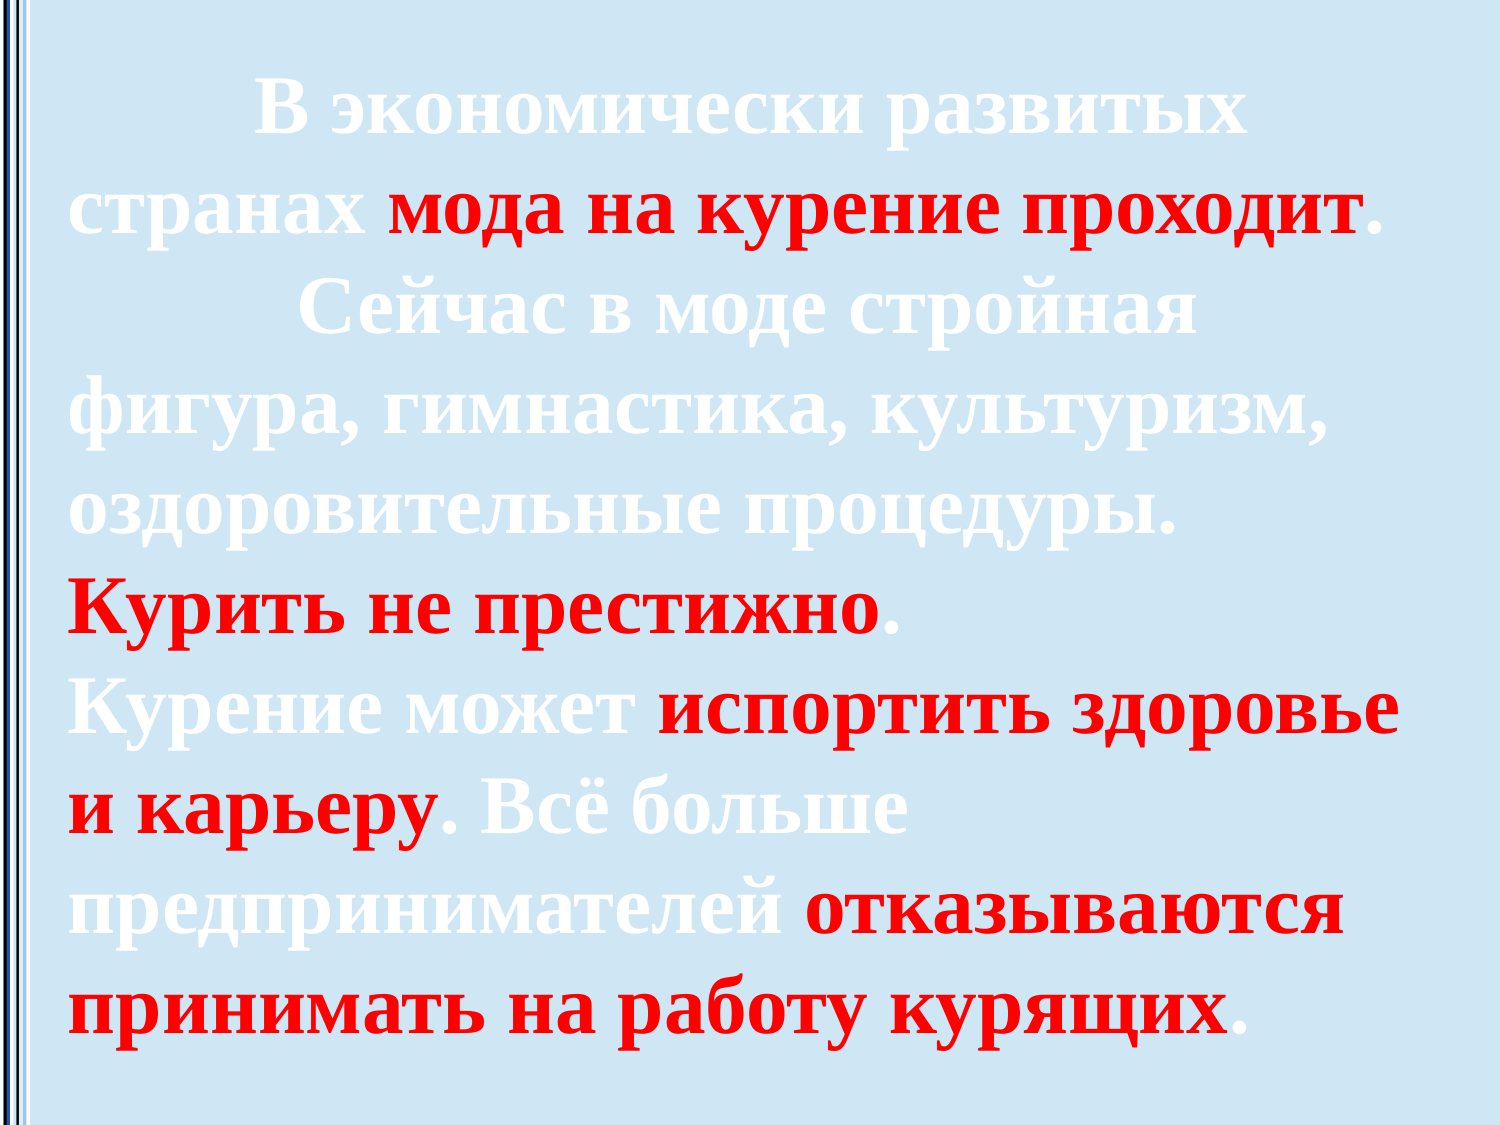

В экономически развитых странах мода на курение проходит.
 Сейчас в моде стройная фигура, гимнастика, культуризм, оздоровительные процедуры. Курить не престижно. 	Курение может испортить здоровье и карьеру. Всё больше предпринимателей отказываются принимать на работу курящих.